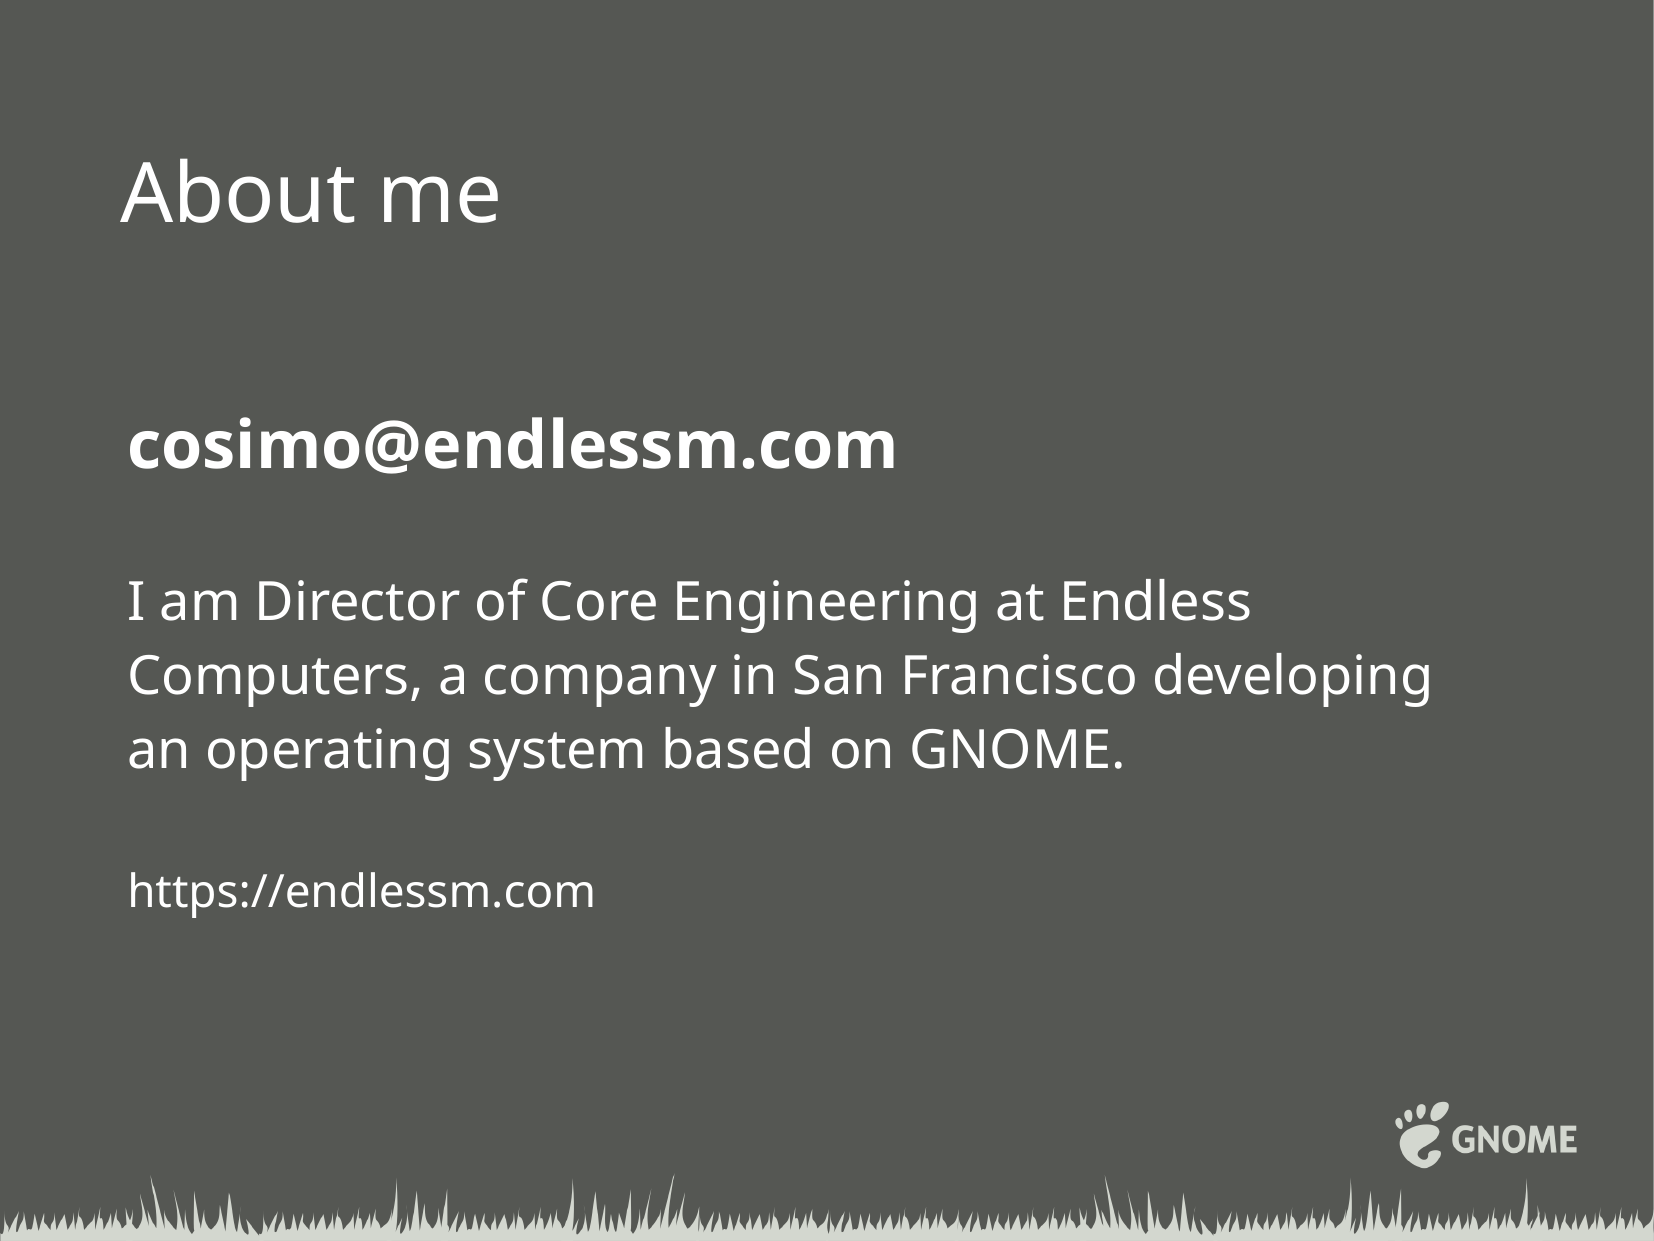

# About me
cosimo@endlessm.com
I am Director of Core Engineering at Endless Computers, a company in San Francisco developing an operating system based on GNOME.
https://endlessm.com